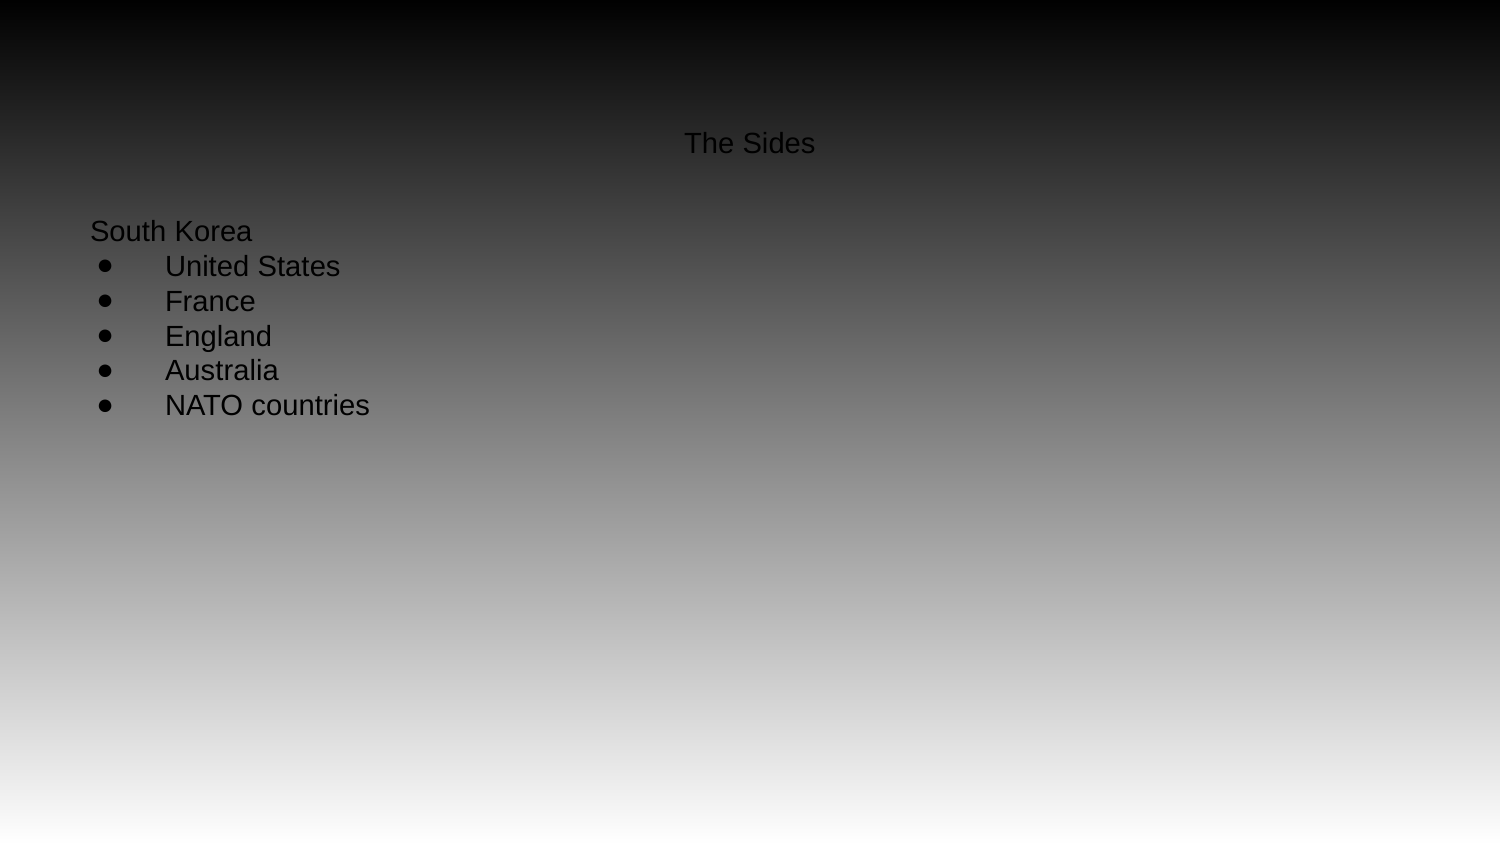

# The Sides
South Korea
United States
France
England
Australia
NATO countries